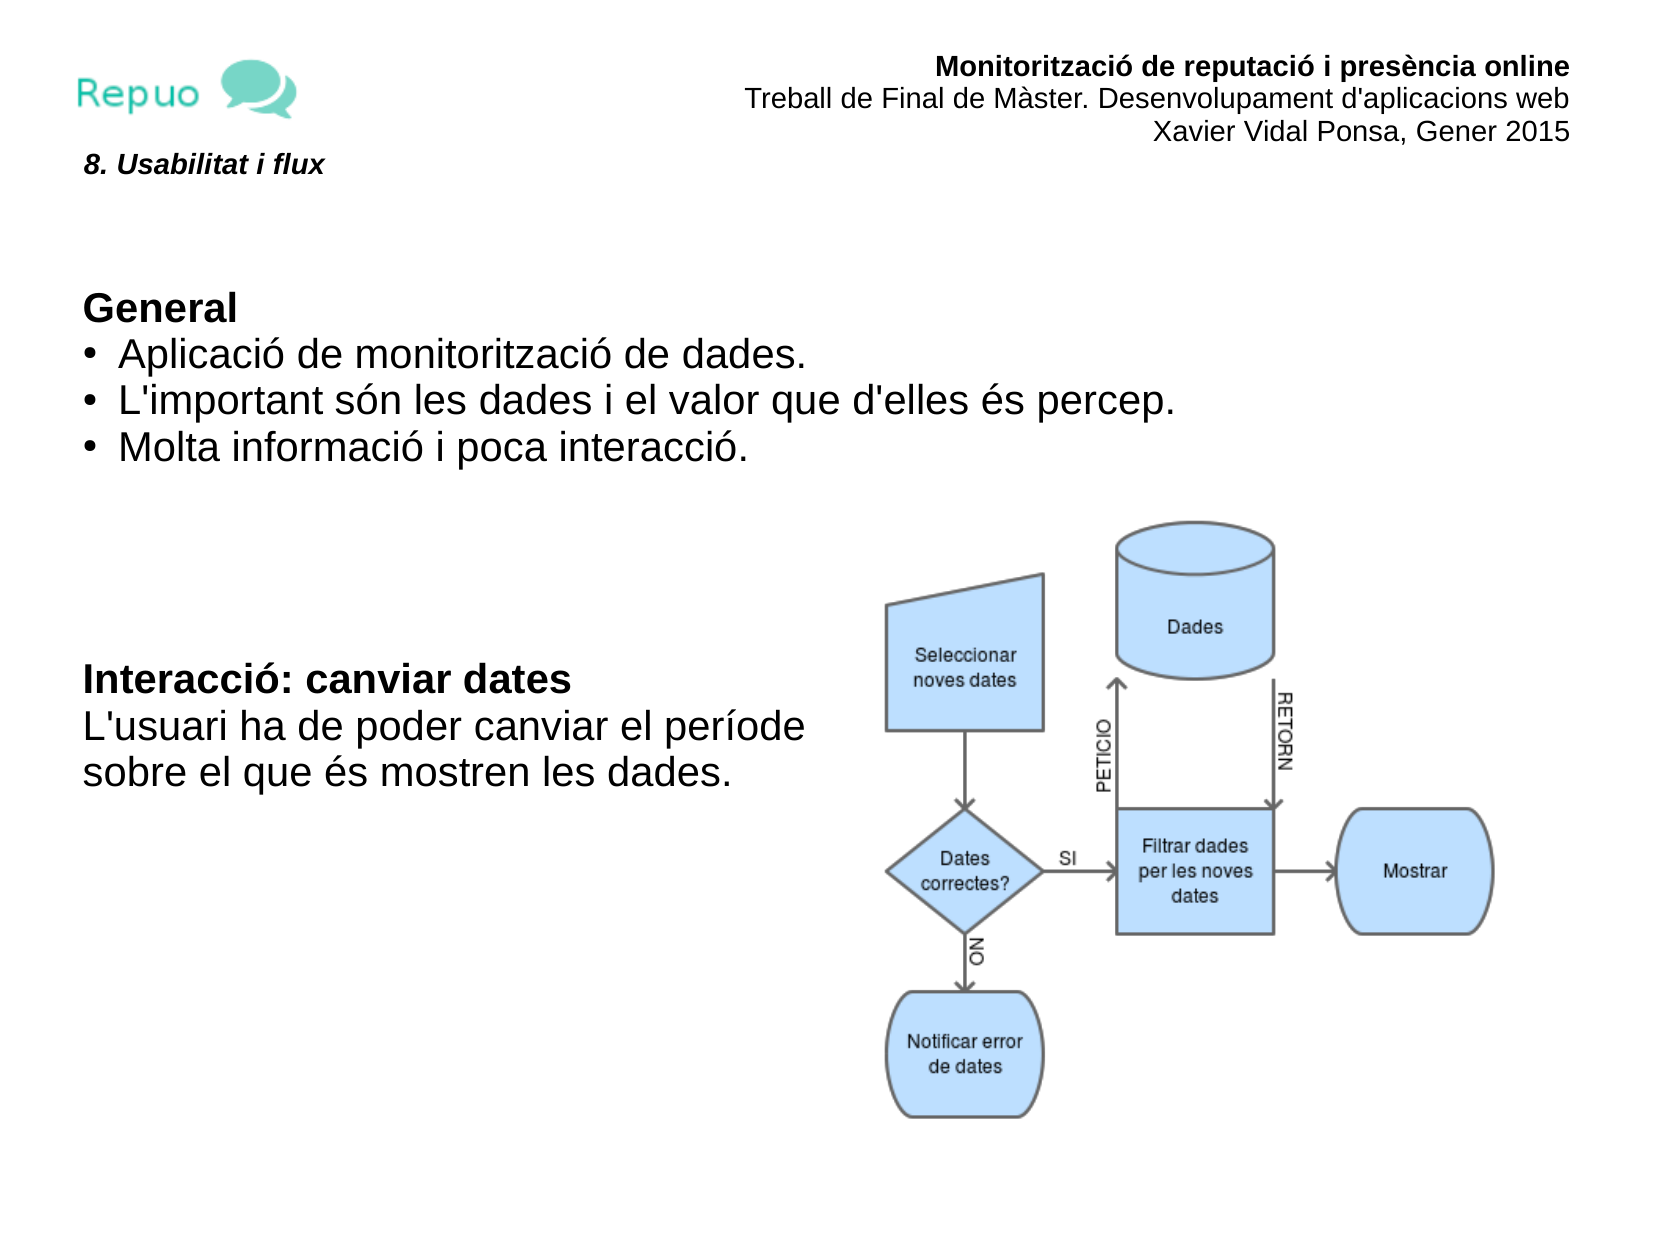

# Monitorització de reputació i presència online Treball de Final de Màster. Desenvolupament d'aplicacions web Xavier Vidal Ponsa, Gener 2015 8. Usabilitat i flux
General
Aplicació de monitorització de dades.
L'important són les dades i el valor que d'elles és percep.
Molta informació i poca interacció.
Interacció: canviar dates
L'usuari ha de poder canviar el període
sobre el que és mostren les dades.